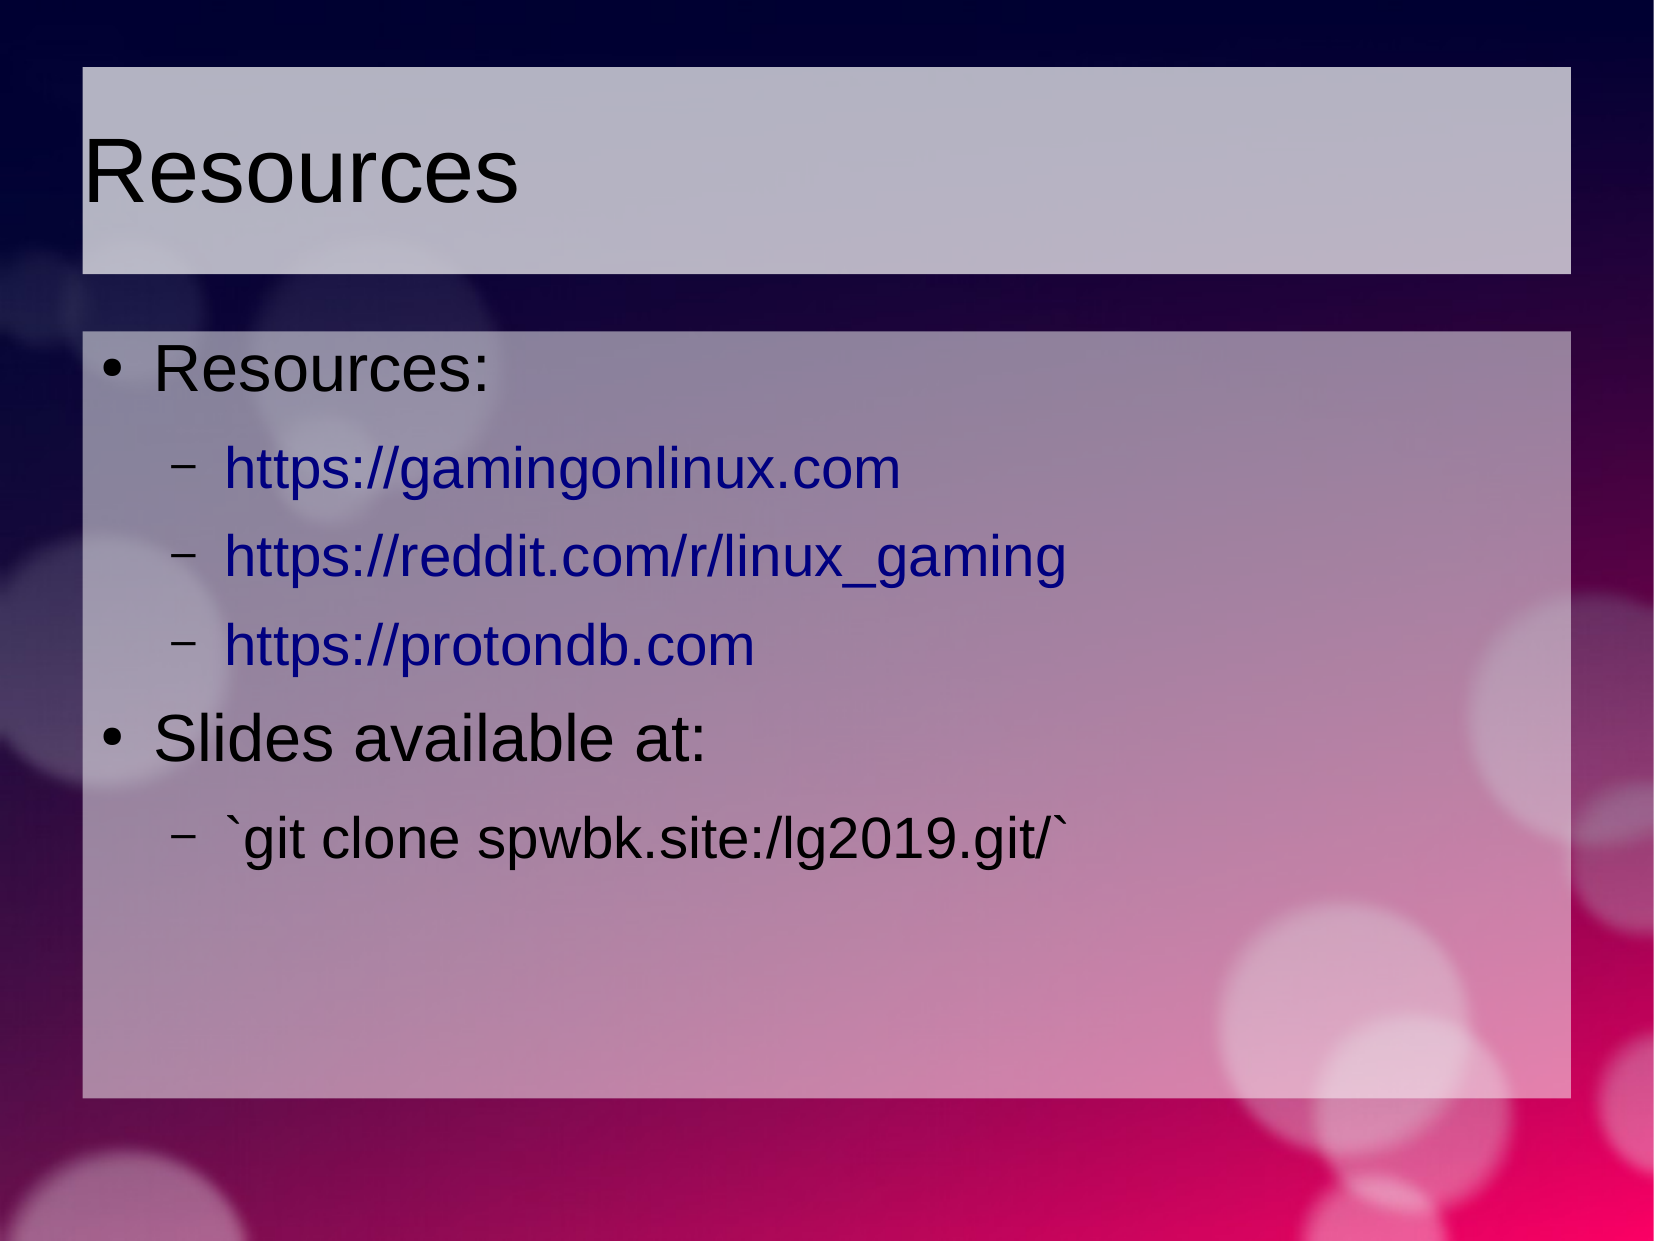

# Resources
Resources:
https://gamingonlinux.com
https://reddit.com/r/linux_gaming
https://protondb.com
Slides available at:
`git clone spwbk.site:/lg2019.git/`